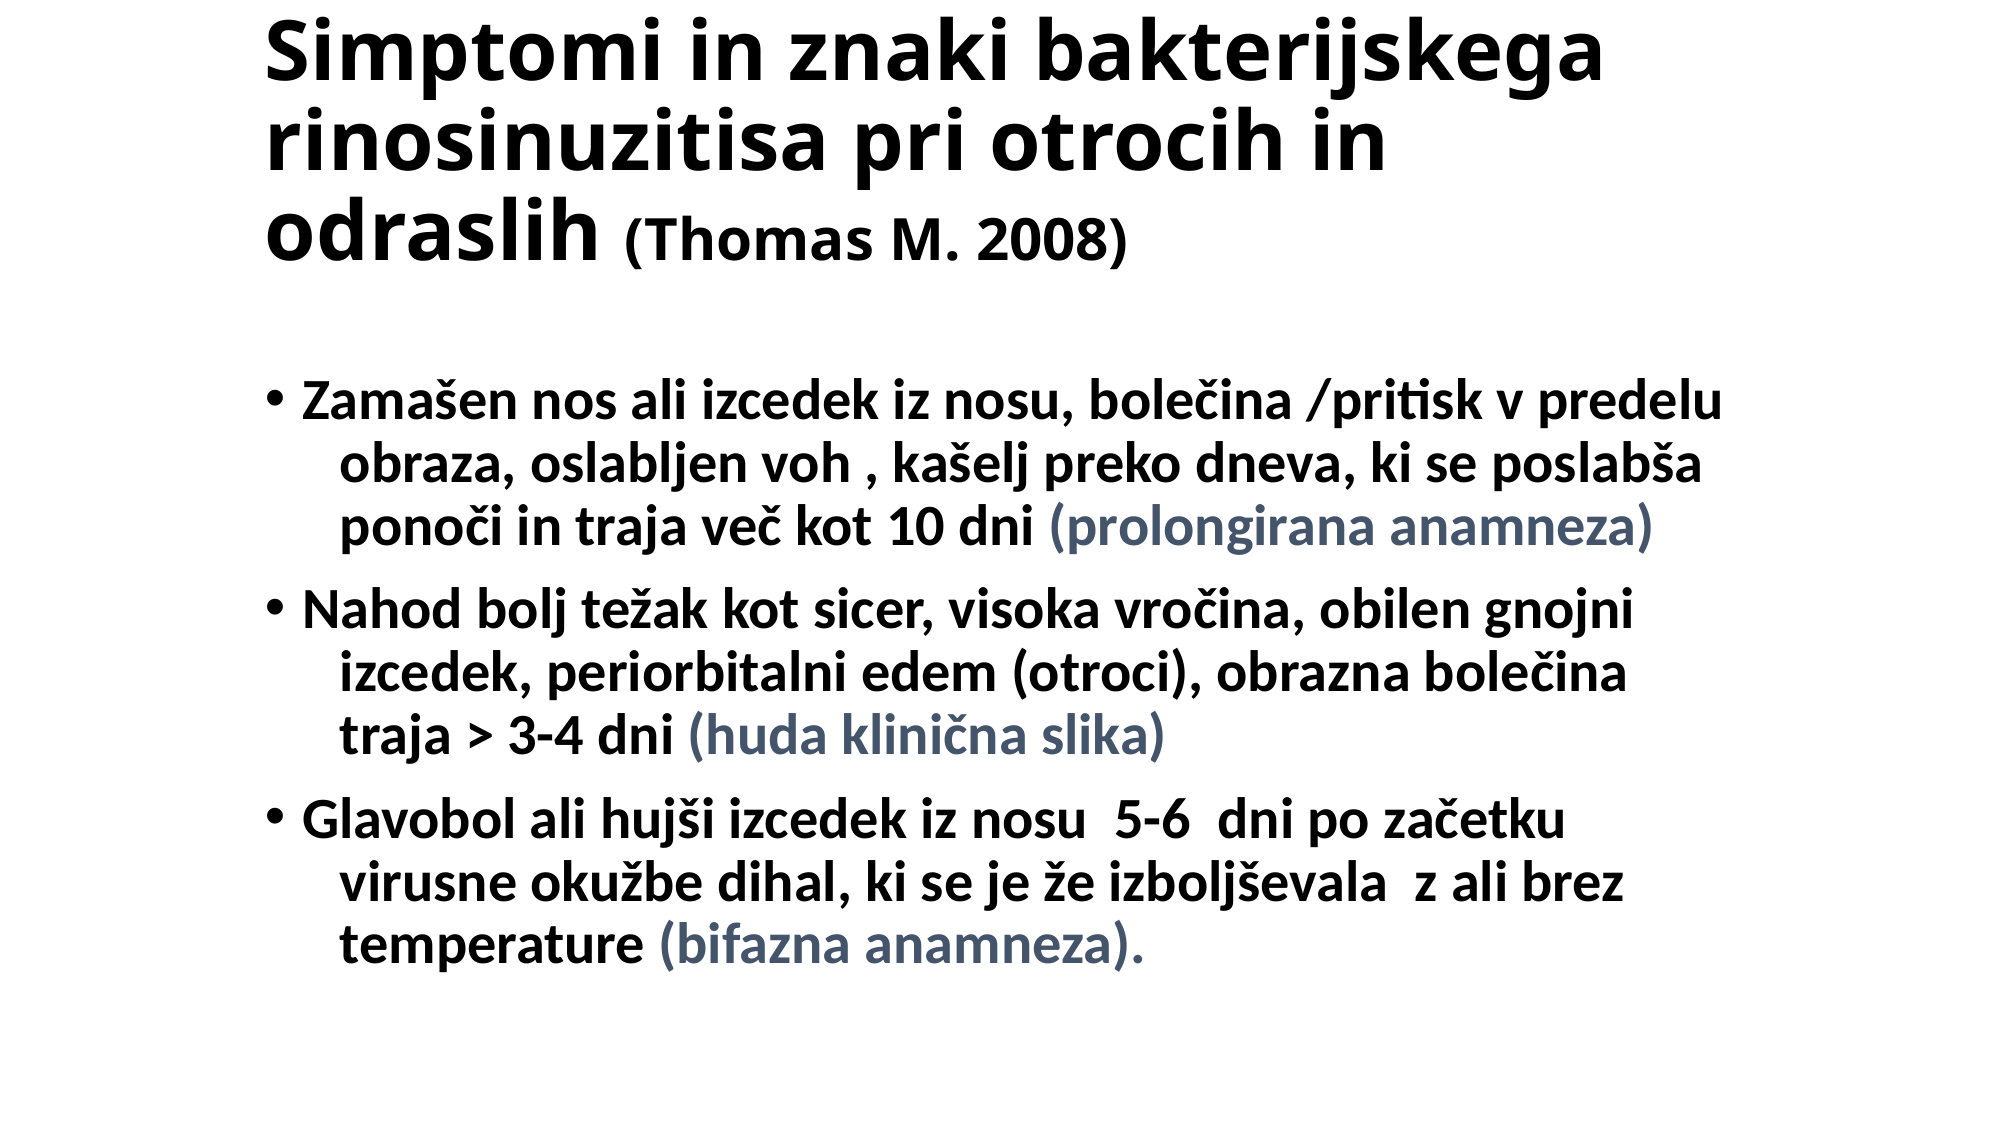

# Simptomi in znaki bakterijskega rinosinuzitisa pri otrocih in odraslih (Thomas M. 2008)
Zamašen nos ali izcedek iz nosu, bolečina /pritisk v predelu obraza, oslabljen voh , kašelj preko dneva, ki se poslabša ponoči in traja več kot 10 dni (prolongirana anamneza)
Nahod bolj težak kot sicer, visoka vročina, obilen gnojni izcedek, periorbitalni edem (otroci), obrazna bolečina traja > 3-4 dni (huda klinična slika)
Glavobol ali hujši izcedek iz nosu 5-6 dni po začetku virusne okužbe dihal, ki se je že izboljševala z ali brez temperature (bifazna anamneza).